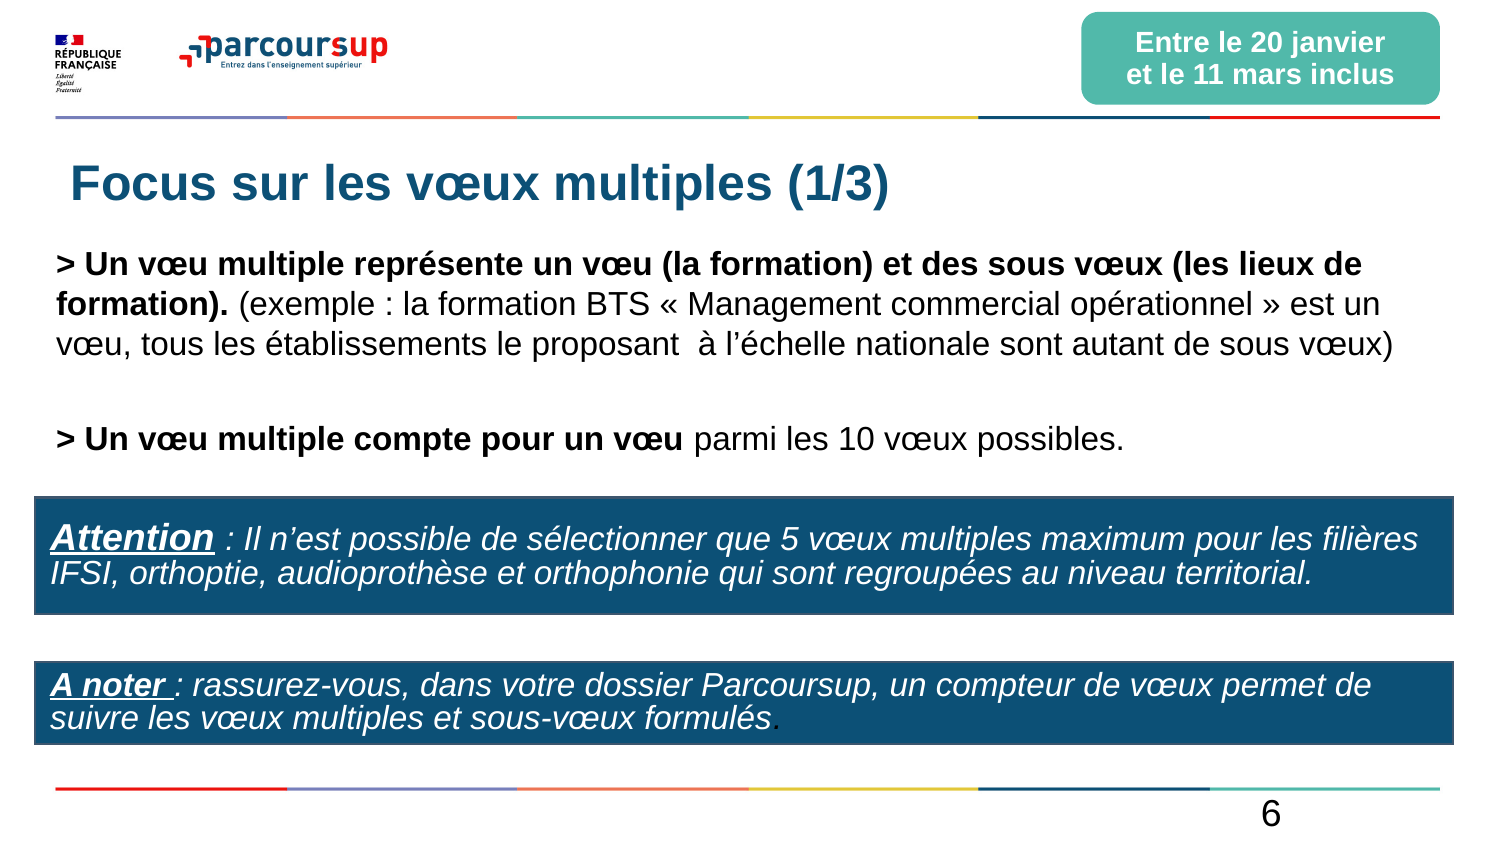

Entre le 20 janvier
et le 11 mars inclus
# Focus sur les vœux multiples (1/3)
> Un vœu multiple représente un vœu (la formation) et des sous vœux (les lieux de formation). (exemple : la formation BTS « Management commercial opérationnel » est un vœu, tous les établissements le proposant à l’échelle nationale sont autant de sous vœux)
> Un vœu multiple compte pour un vœu parmi les 10 vœux possibles.
Attention : Il n’est possible de sélectionner que 5 vœux multiples maximum pour les filières IFSI, orthoptie, audioprothèse et orthophonie qui sont regroupées au niveau territorial.
A noter : rassurez-vous, dans votre dossier Parcoursup, un compteur de vœux permet de suivre les vœux multiples et sous-vœux formulés.